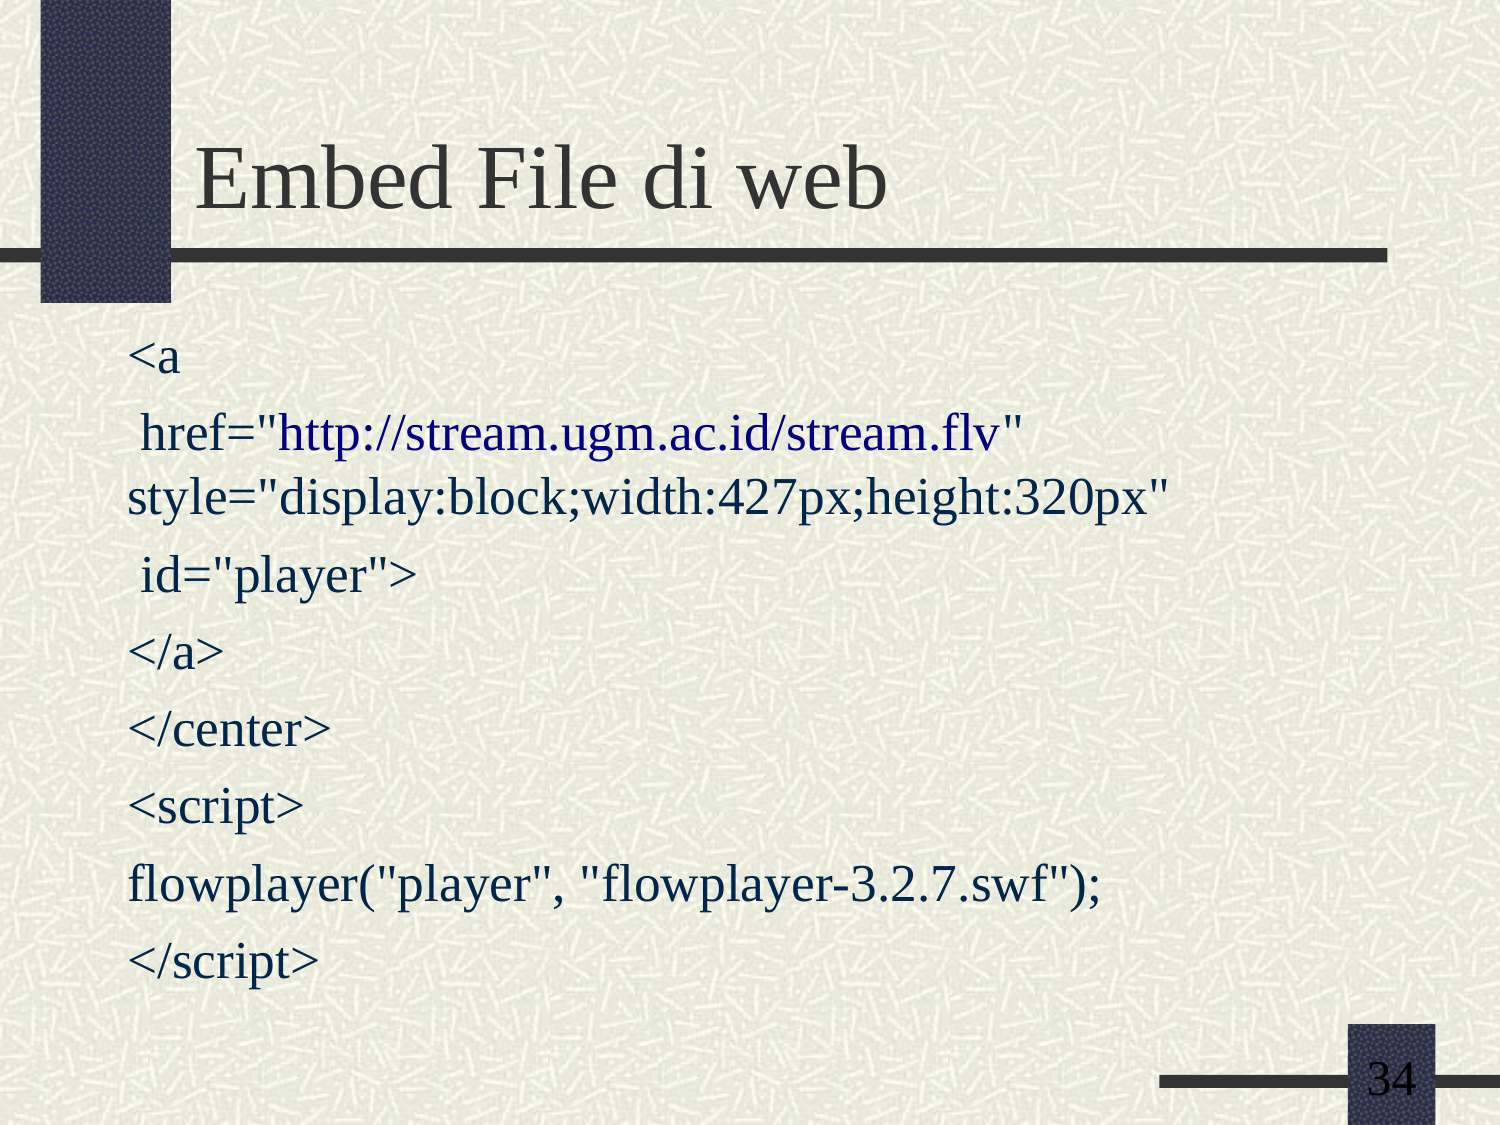

# Embed File di web
<a
 href="http://stream.ugm.ac.id/stream.flv" style="display:block;width:427px;height:320px"
 id="player">
</a>
</center>
<script>
flowplayer("player", "flowplayer-3.2.7.swf");
</script>
34